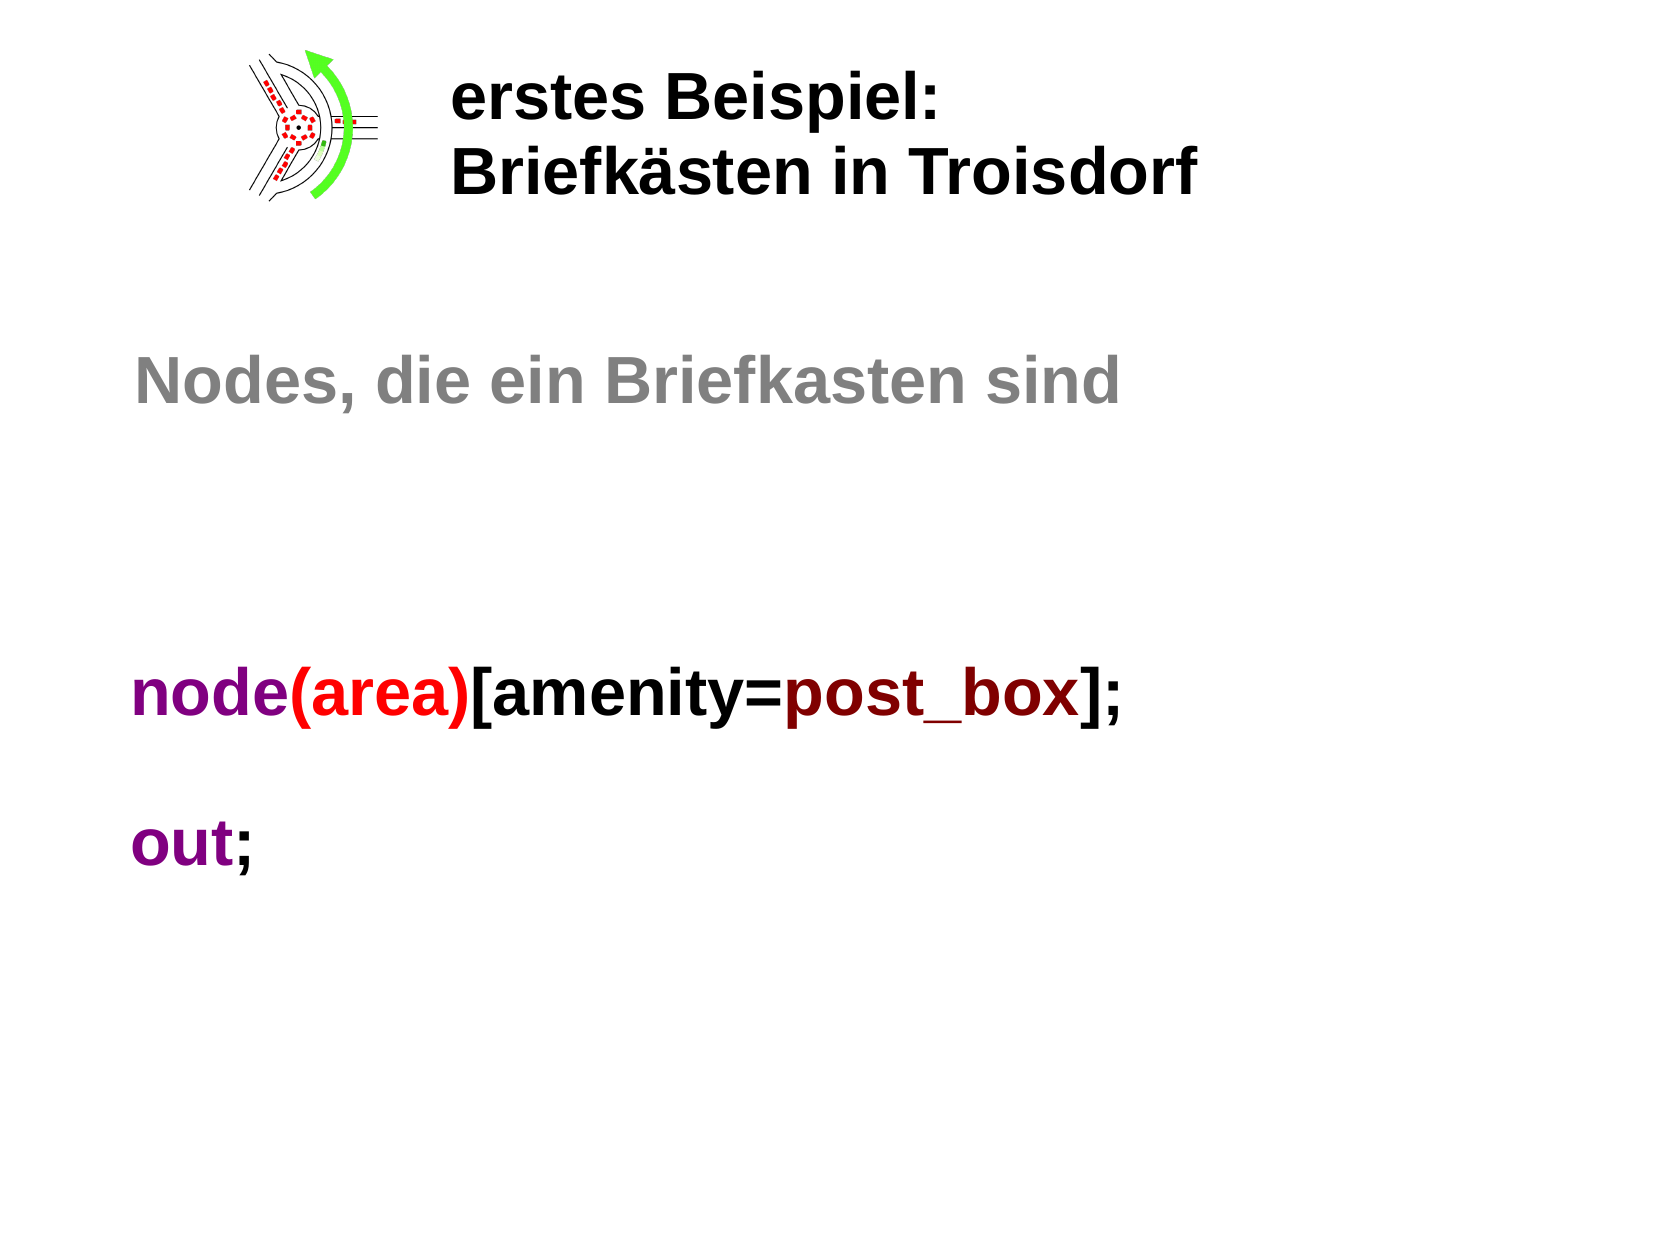

erstes Beispiel:
Briefkästen in Troisdorf
Nodes, die ein Briefkasten sind
node(area)[amenity=post_box];
out;